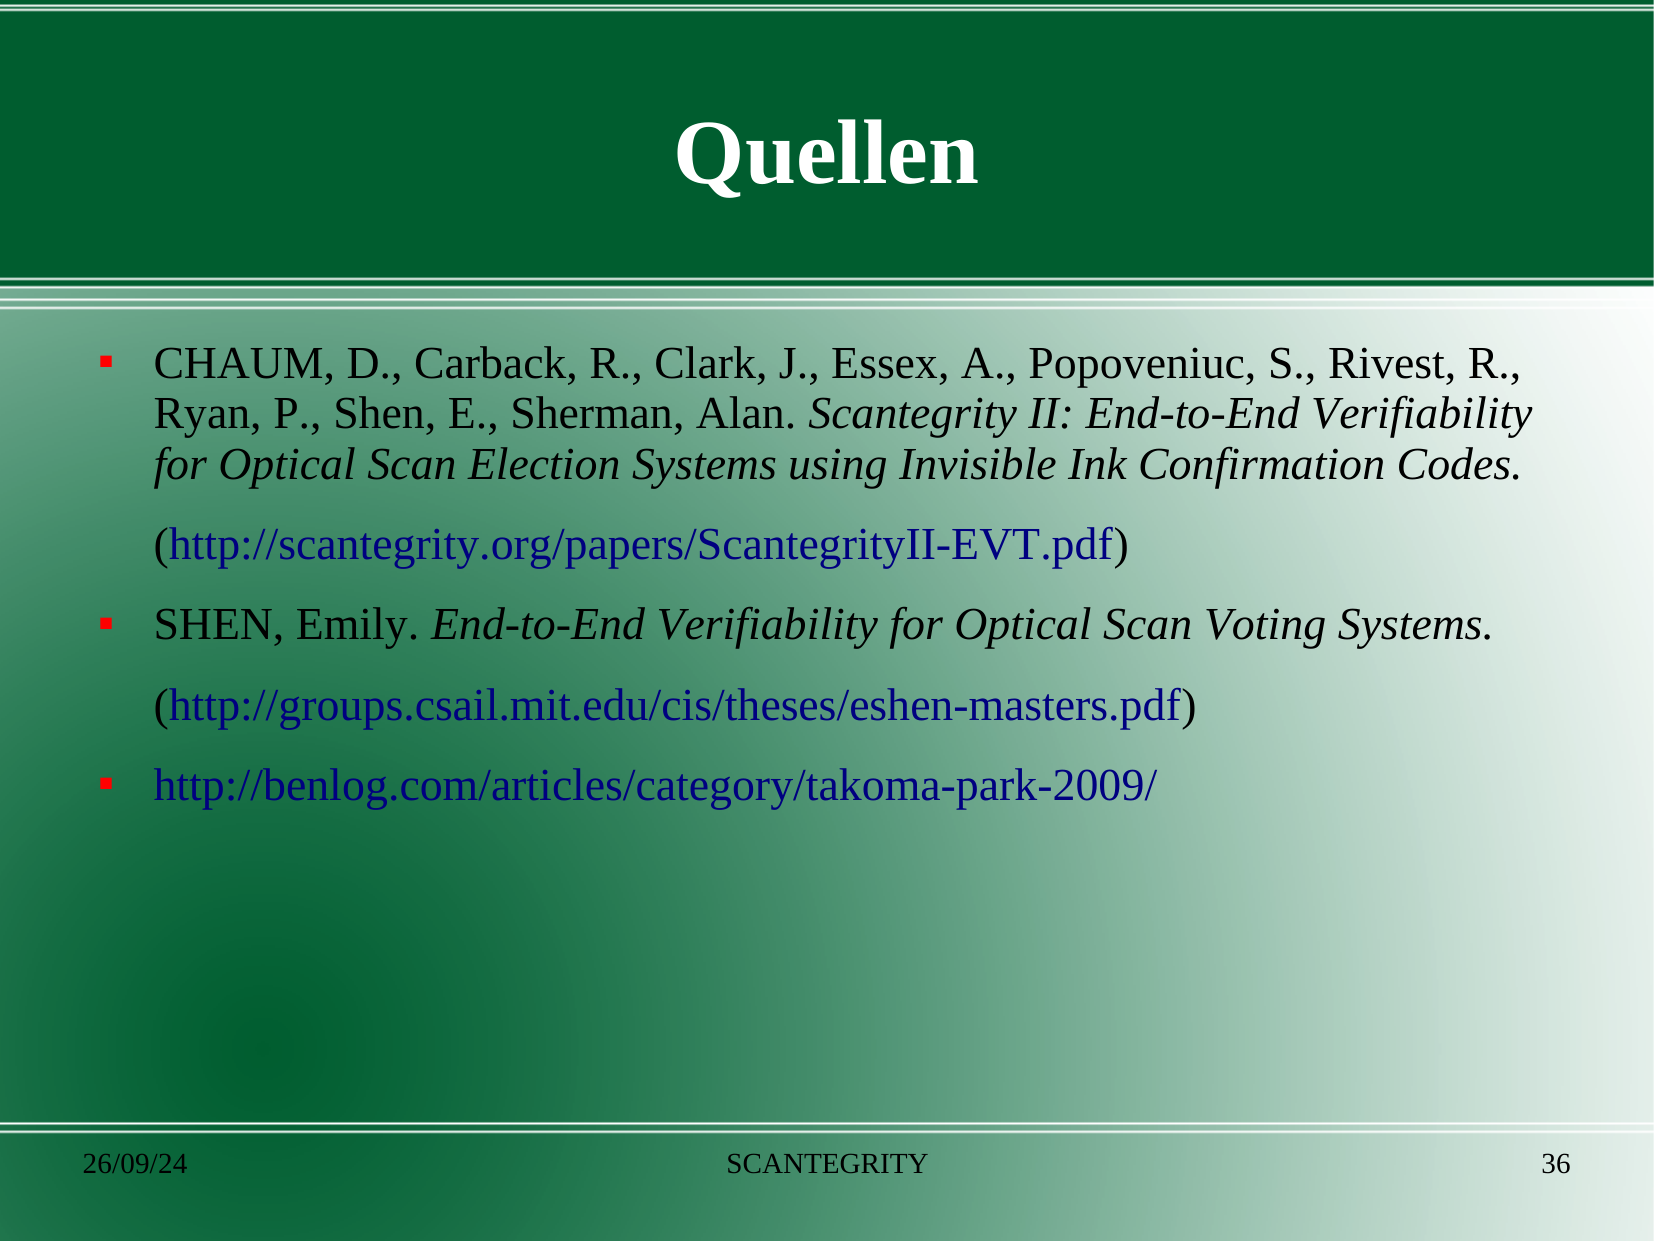

# Quellen
CHAUM, D., Carback, R., Clark, J., Essex, A., Popoveniuc, S., Rivest, R., Ryan, P., Shen, E., Sherman, Alan. Scantegrity II: End-to-End Verifiability for Optical Scan Election Systems using Invisible Ink Confirmation Codes.
(http://scantegrity.org/papers/ScantegrityII-EVT.pdf)
SHEN, Emily. End-to-End Verifiability for Optical Scan Voting Systems.
(http://groups.csail.mit.edu/cis/theses/eshen-masters.pdf)
http://benlog.com/articles/category/takoma-park-2009/
SCANTEGRITY
36